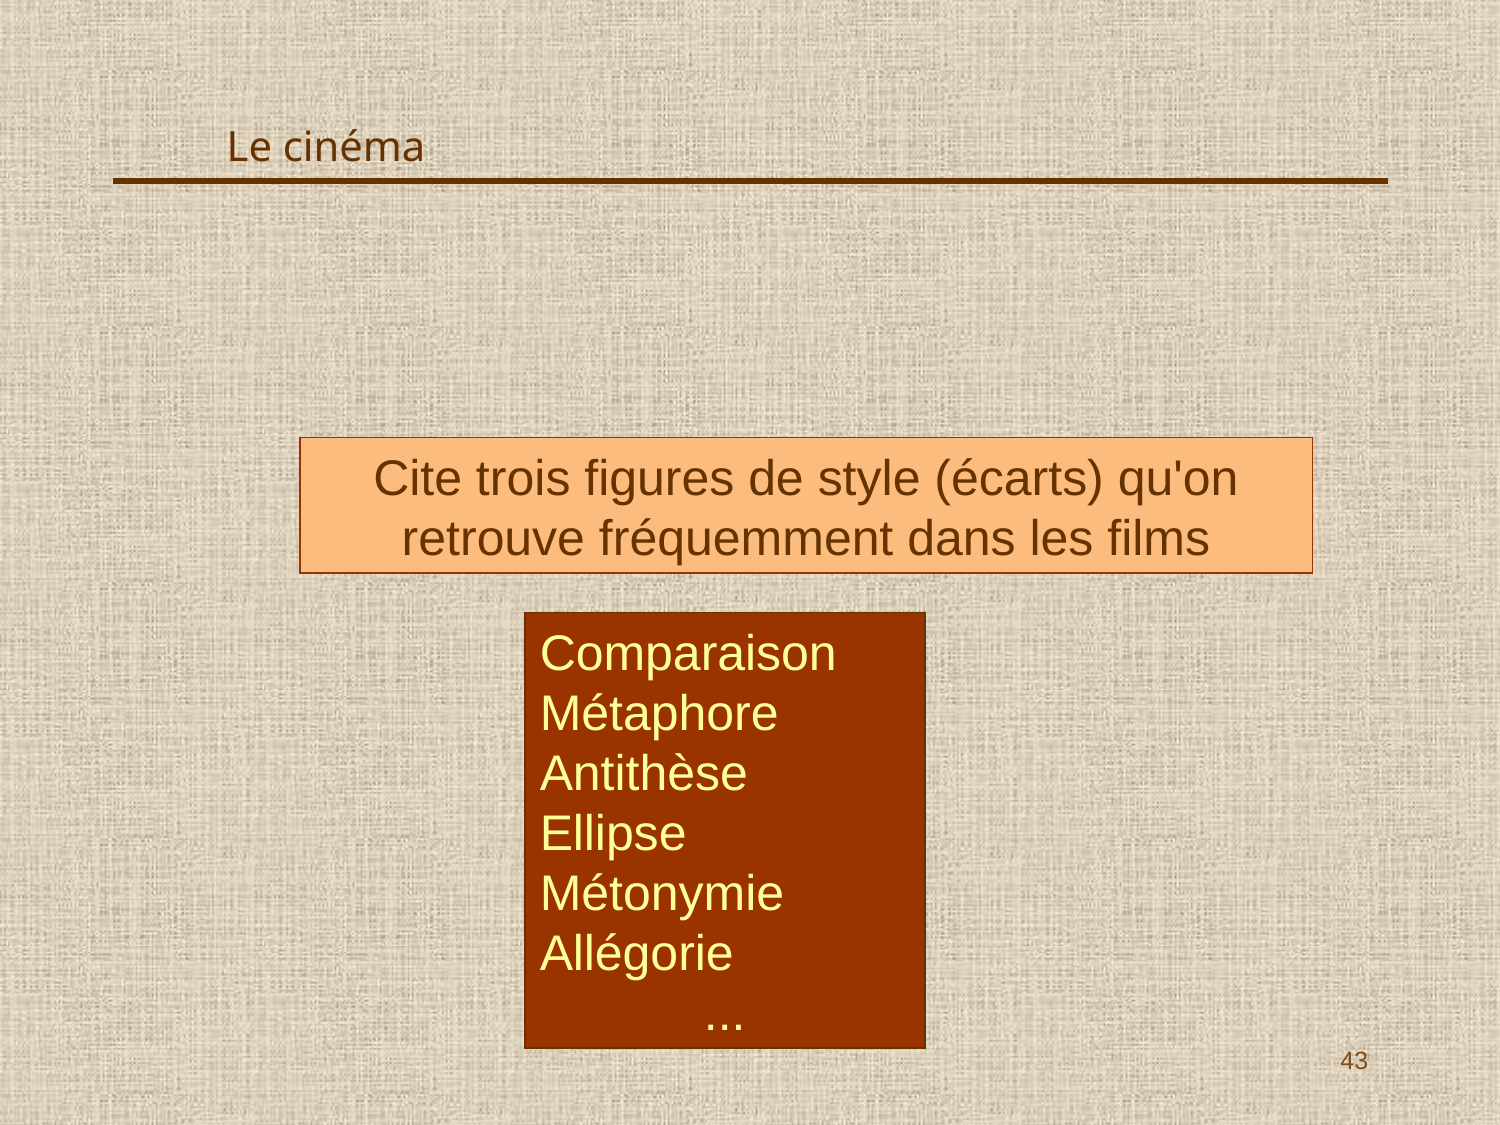

Le cinéma
Cite trois figures de style (écarts) qu'on retrouve fréquemment dans les films
Comparaison
Métaphore
Antithèse
Ellipse
Métonymie
Allégorie
...
43